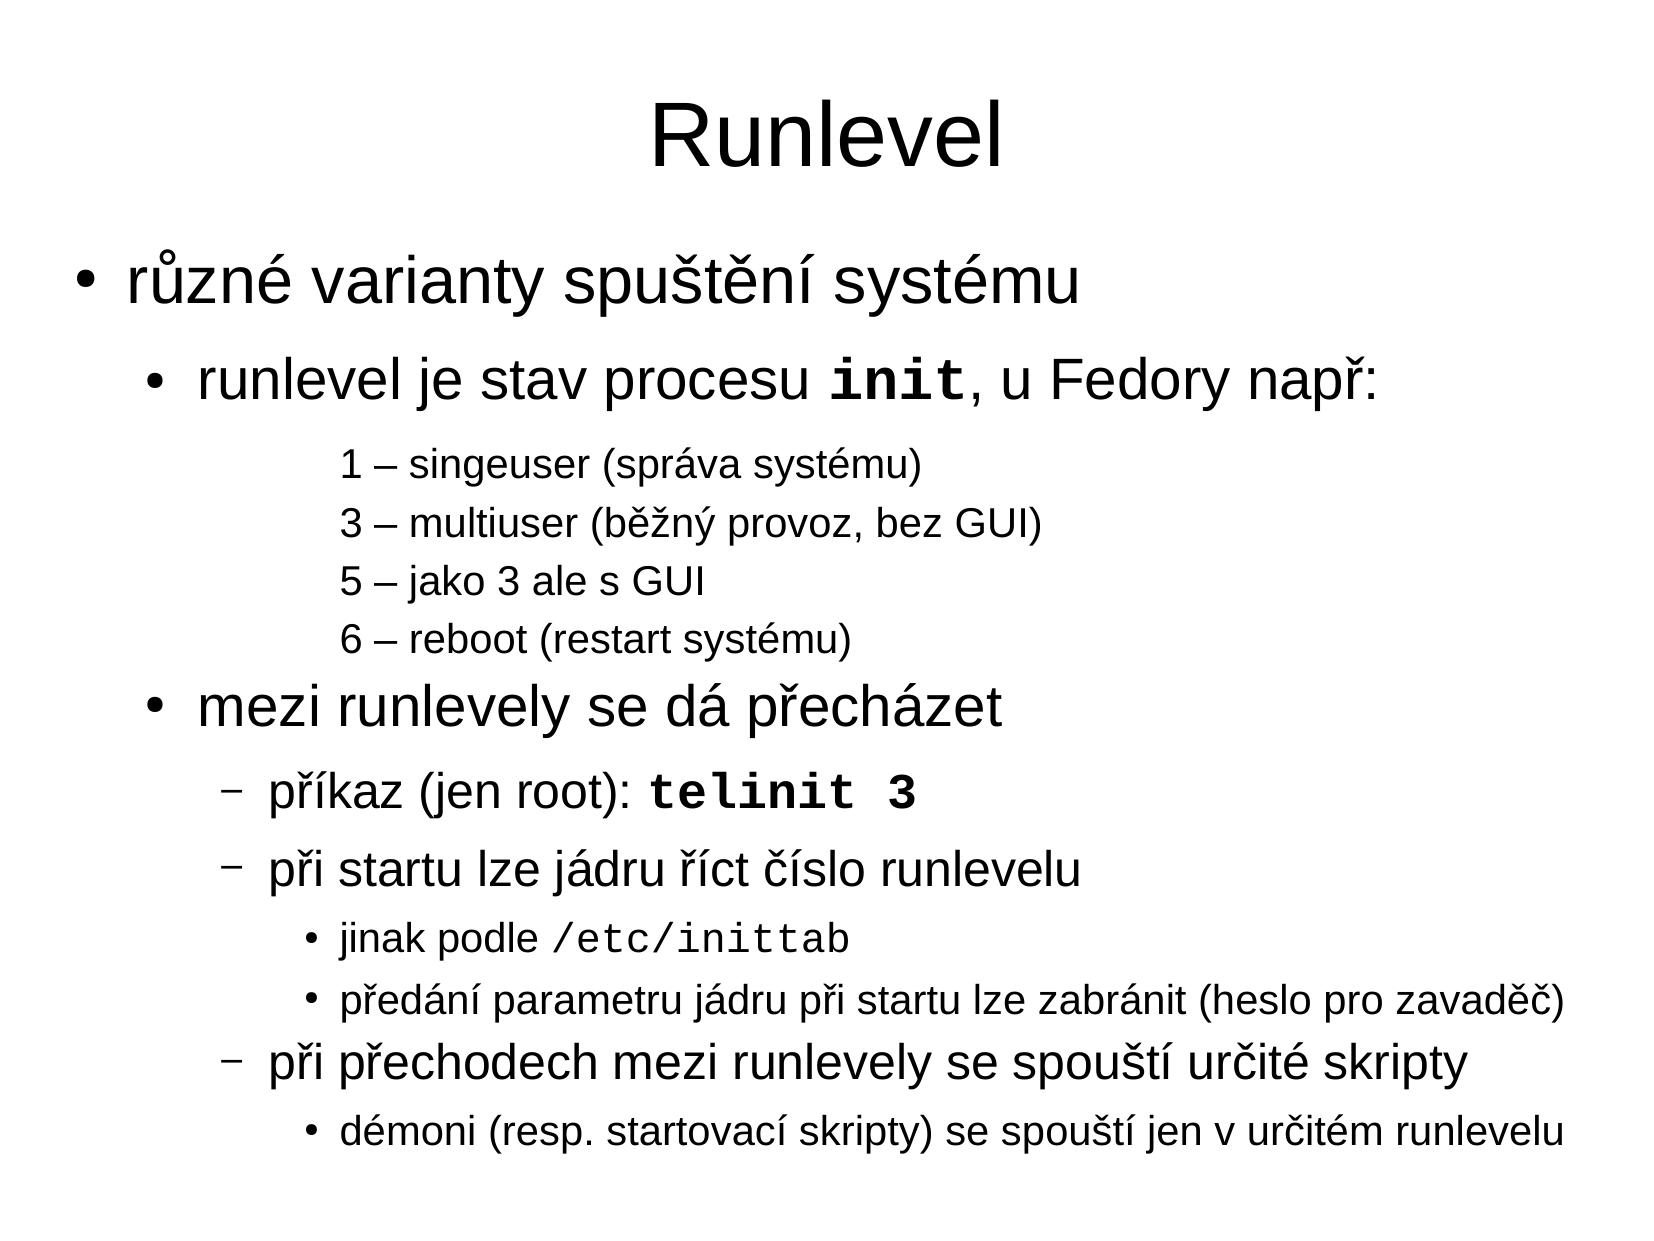

# Runlevel
různé varianty spuštění systému
runlevel je stav procesu init, u Fedory např:
1 – singeuser (správa systému)
3 – multiuser (běžný provoz, bez GUI)
5 – jako 3 ale s GUI
6 – reboot (restart systému)
mezi runlevely se dá přecházet
příkaz (jen root): telinit 3
při startu lze jádru říct číslo runlevelu
jinak podle /etc/inittab
předání parametru jádru při startu lze zabránit (heslo pro zavaděč)
při přechodech mezi runlevely se spouští určité skripty
démoni (resp. startovací skripty) se spouští jen v určitém runlevelu